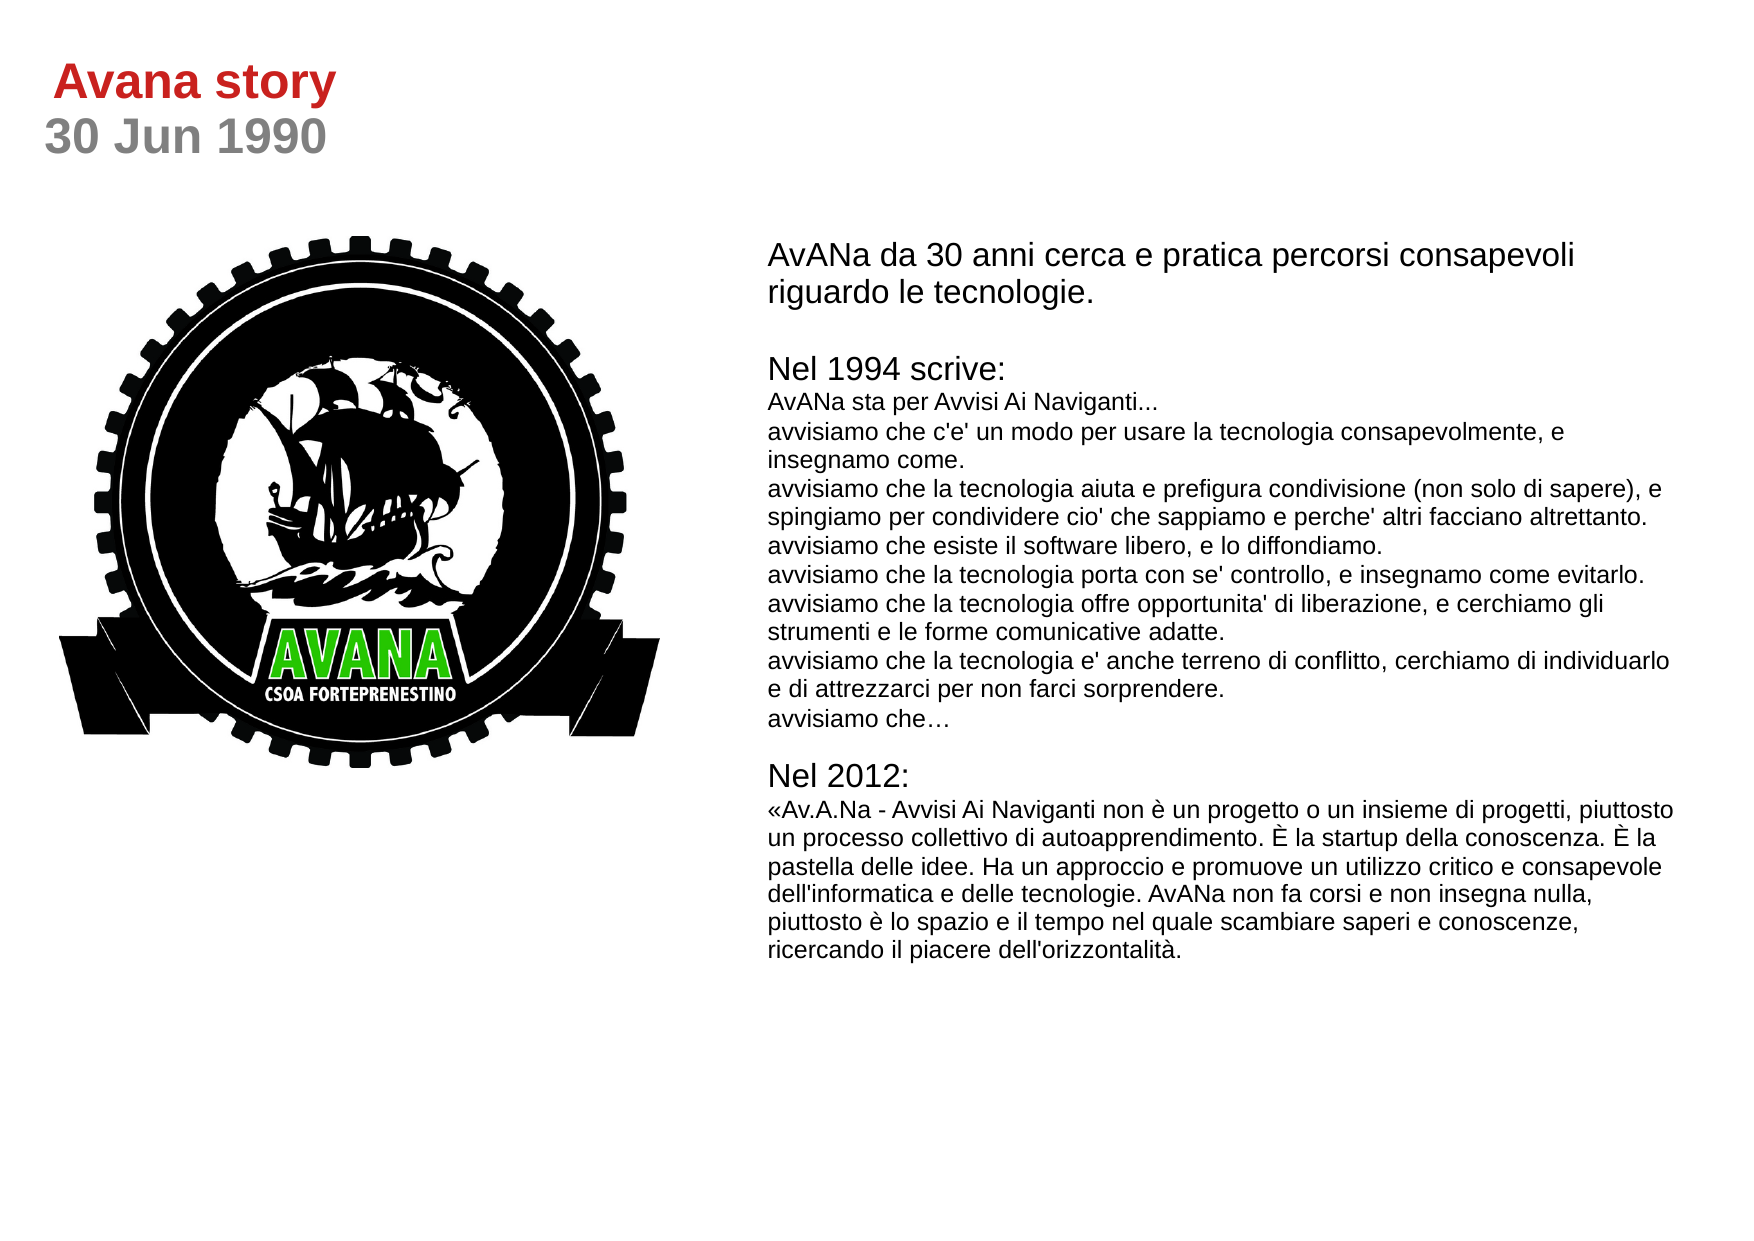

# Avana story
30 Jun 1990
AvANa da 30 anni cerca e pratica percorsi consapevoli riguardo le tecnologie.
Nel 1994 scrive:
AvANa sta per Avvisi Ai Naviganti...
avvisiamo che c'e' un modo per usare la tecnologia consapevolmente, e insegnamo come.
avvisiamo che la tecnologia aiuta e prefigura condivisione (non solo di sapere), e spingiamo per condividere cio' che sappiamo e perche' altri facciano altrettanto.
avvisiamo che esiste il software libero, e lo diffondiamo.
avvisiamo che la tecnologia porta con se' controllo, e insegnamo come evitarlo.
avvisiamo che la tecnologia offre opportunita' di liberazione, e cerchiamo gli strumenti e le forme comunicative adatte.
avvisiamo che la tecnologia e' anche terreno di conflitto, cerchiamo di individuarlo e di attrezzarci per non farci sorprendere.
avvisiamo che…
Nel 2012:
«Av.A.Na - Avvisi Ai Naviganti non è un progetto o un insieme di progetti, piuttosto un processo collettivo di autoapprendimento. È la startup della conoscenza. È la pastella delle idee. Ha un approccio e promuove un utilizzo critico e consapevole dell'informatica e delle tecnologie. AvANa non fa corsi e non insegna nulla, piuttosto è lo spazio e il tempo nel quale scambiare saperi e conoscenze, ricercando il piacere dell'orizzontalità.